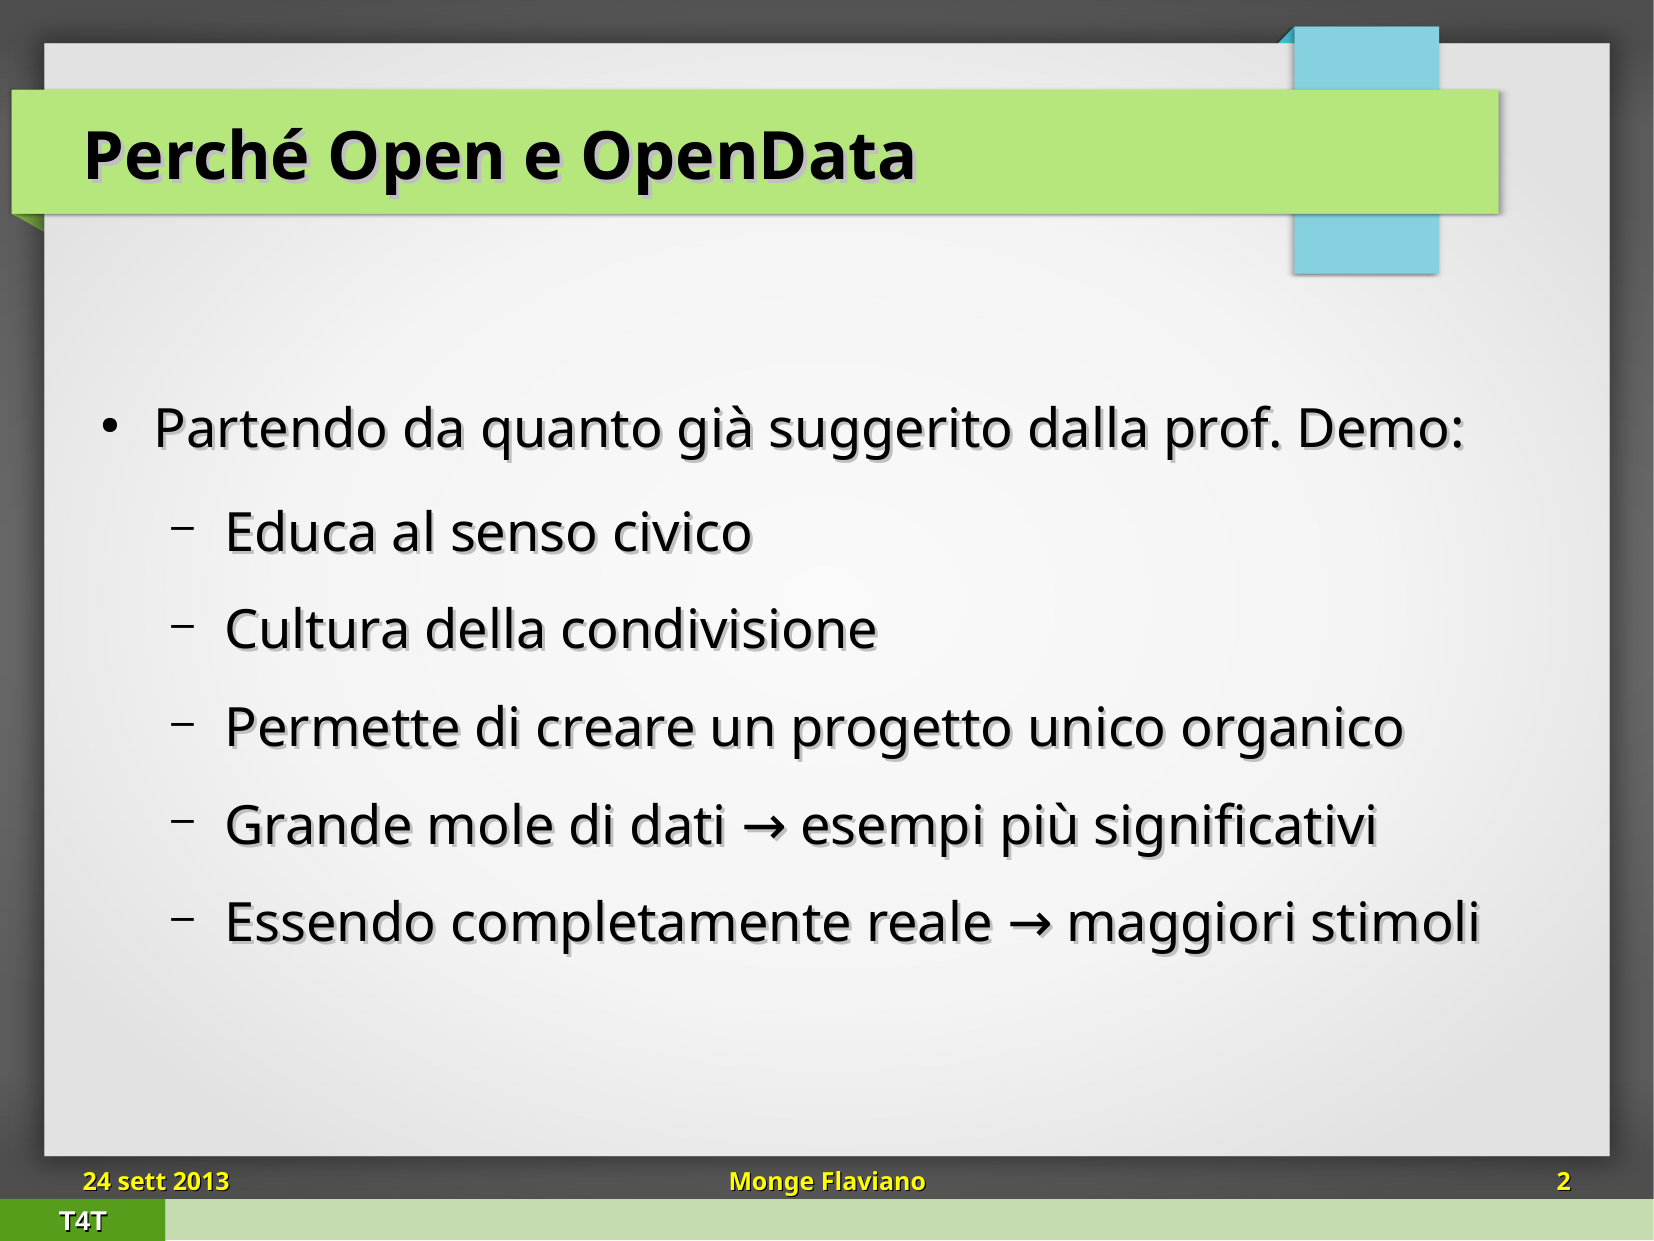

# Perché Open e OpenData
Partendo da quanto già suggerito dalla prof. Demo:
Educa al senso civico
Cultura della condivisione
Permette di creare un progetto unico organico
Grande mole di dati → esempi più significativi
Essendo completamente reale → maggiori stimoli
24 sett 2013
Monge Flaviano
2